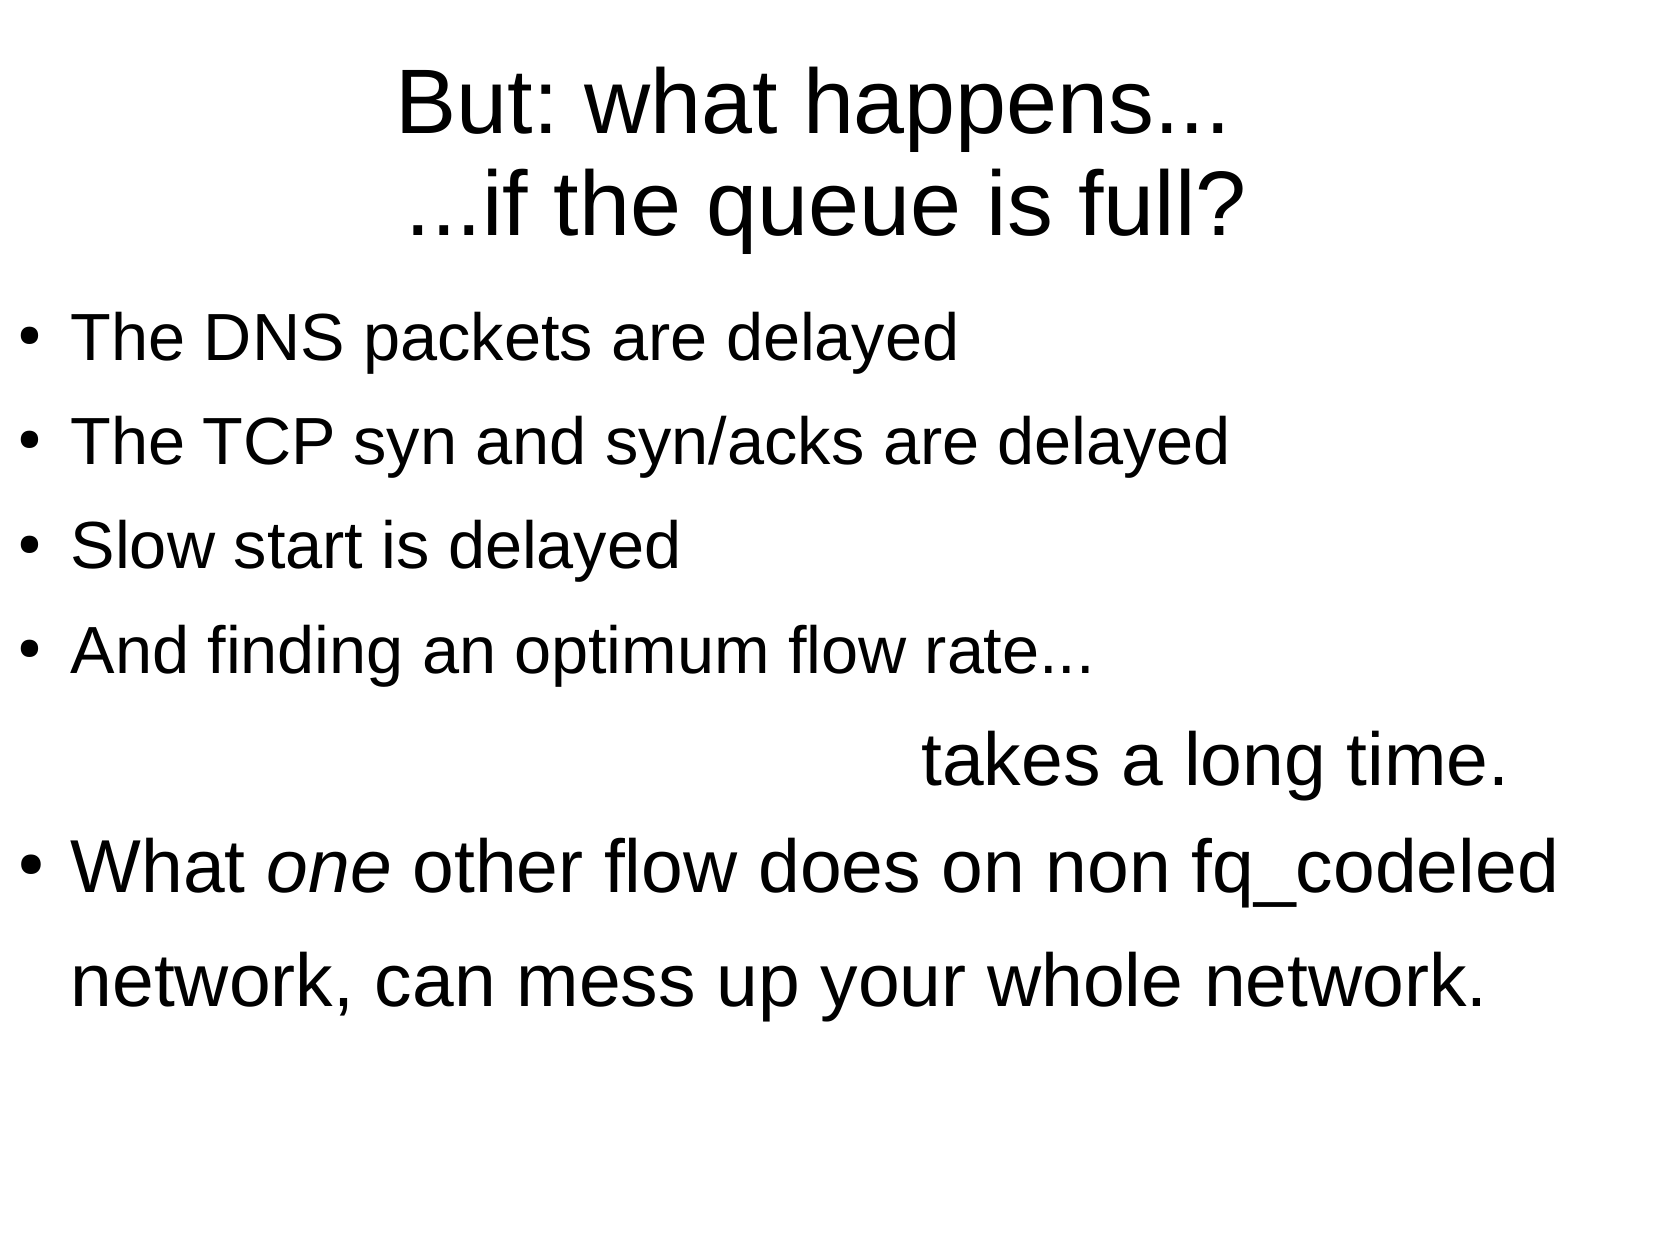

# But: what happens... ...if the queue is full?
The DNS packets are delayed
The TCP syn and syn/acks are delayed
Slow start is delayed
And finding an optimum flow rate...
 takes a long time.
What one other flow does on non fq_codeled
network, can mess up your whole network.